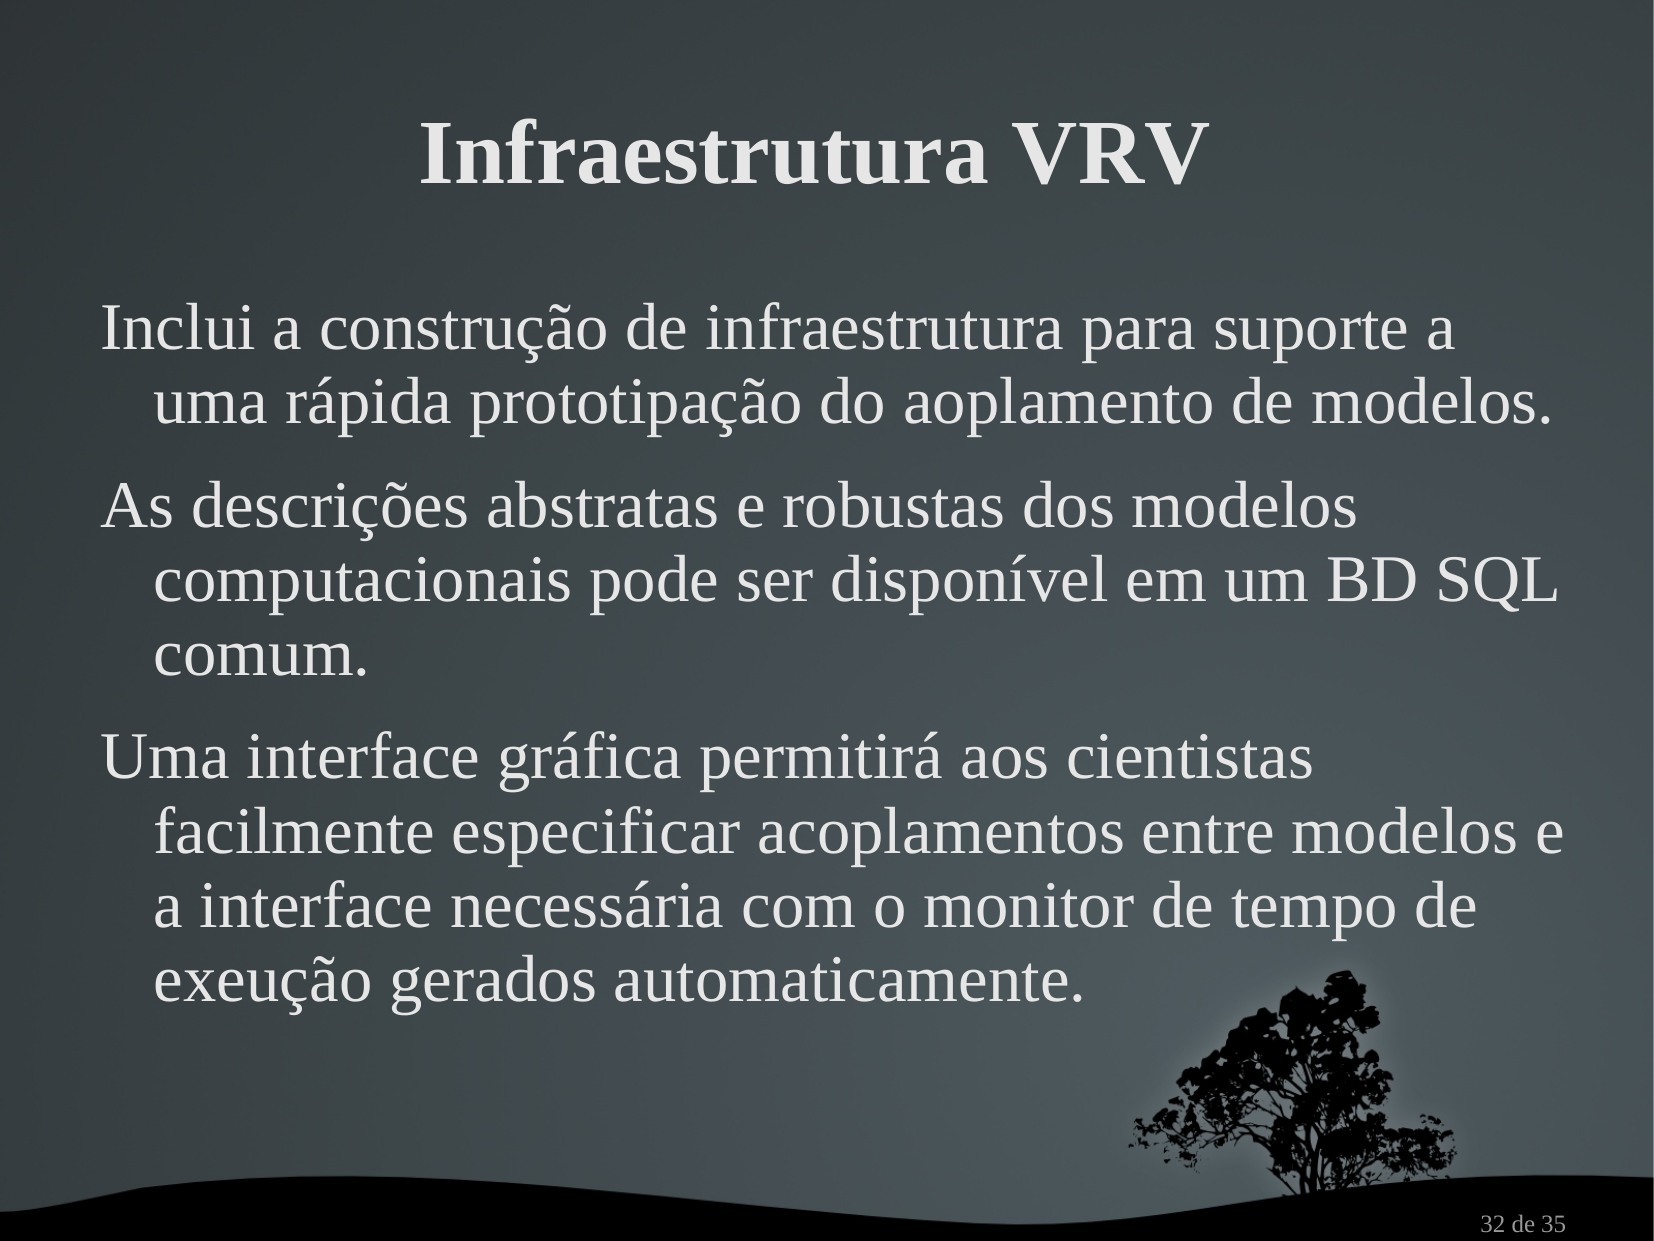

# Infraestrutura VRV
Inclui a construção de infraestrutura para suporte a uma rápida prototipação do aoplamento de modelos.
As descrições abstratas e robustas dos modelos computacionais pode ser disponível em um BD SQL comum.
Uma interface gráfica permitirá aos cientistas facilmente especificar acoplamentos entre modelos e a interface necessária com o monitor de tempo de exeução gerados automaticamente.
32